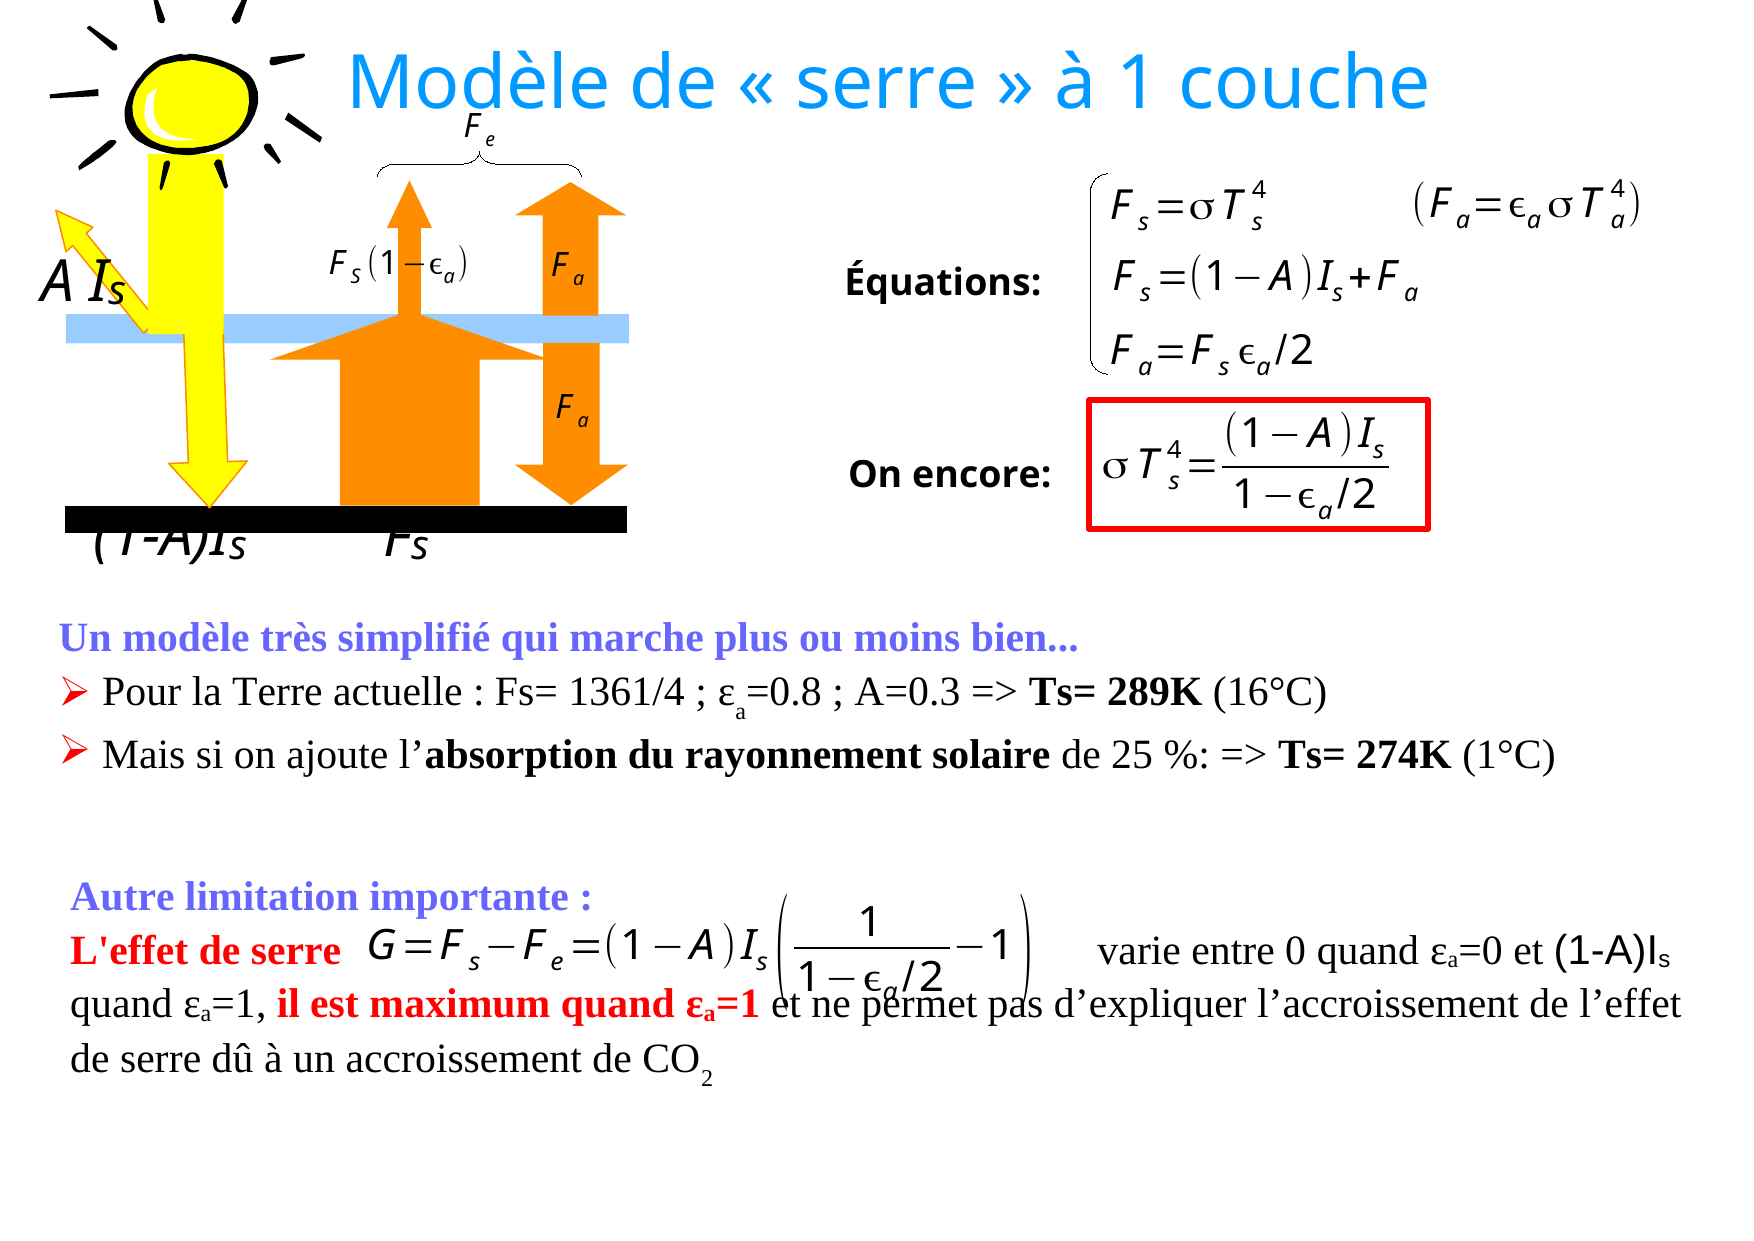

A Is
(1-A)Is
Fs
Modèle de « serre » à 1 couche
Équations:
On encore:
Un modèle très simplifié qui marche plus ou moins bien...
 Pour la Terre actuelle : Fs= 1361/4 ; εa=0.8 ; A=0.3 => Ts= 289K (16°C)
 Mais si on ajoute l’absorption du rayonnement solaire de 25 %: => Ts= 274K (1°C)
Autre limitation importante :
L'effet de serre varie entre 0 quand εa=0 et (1-A)Is quand εa=1, il est maximum quand εa=1 et ne permet pas d’expliquer l’accroissement de l’effet de serre dû à un accroissement de CO2
Couche isotherme (vitre, atmosphère):
rayonnement solaire: parfaitement transparente
rayonnement infrarouge: émissivité=absorptivité=εa réflectivité=0
Surface: parfaitement absorbante pour les rayonnements solaire et infra-rouge
On a alors:
D'où: